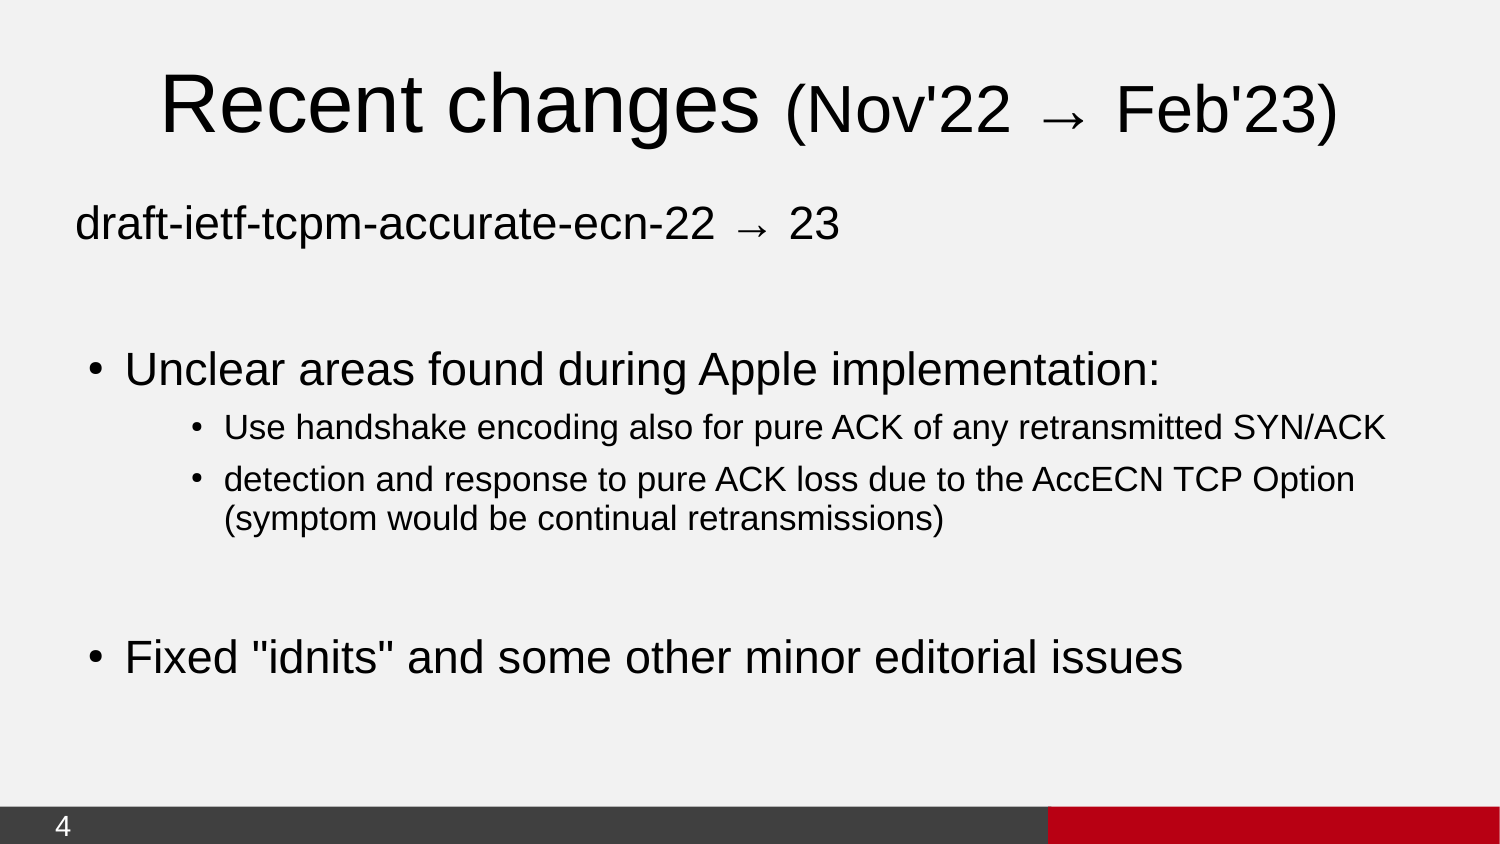

# Recent changes (Nov'22 → Feb'23)
draft-ietf-tcpm-accurate-ecn-22 → 23
Unclear areas found during Apple implementation:
Use handshake encoding also for pure ACK of any retransmitted SYN/ACK
detection and response to pure ACK loss due to the AccECN TCP Option
(symptom would be continual retransmissions)
Fixed "idnits" and some other minor editorial issues
4